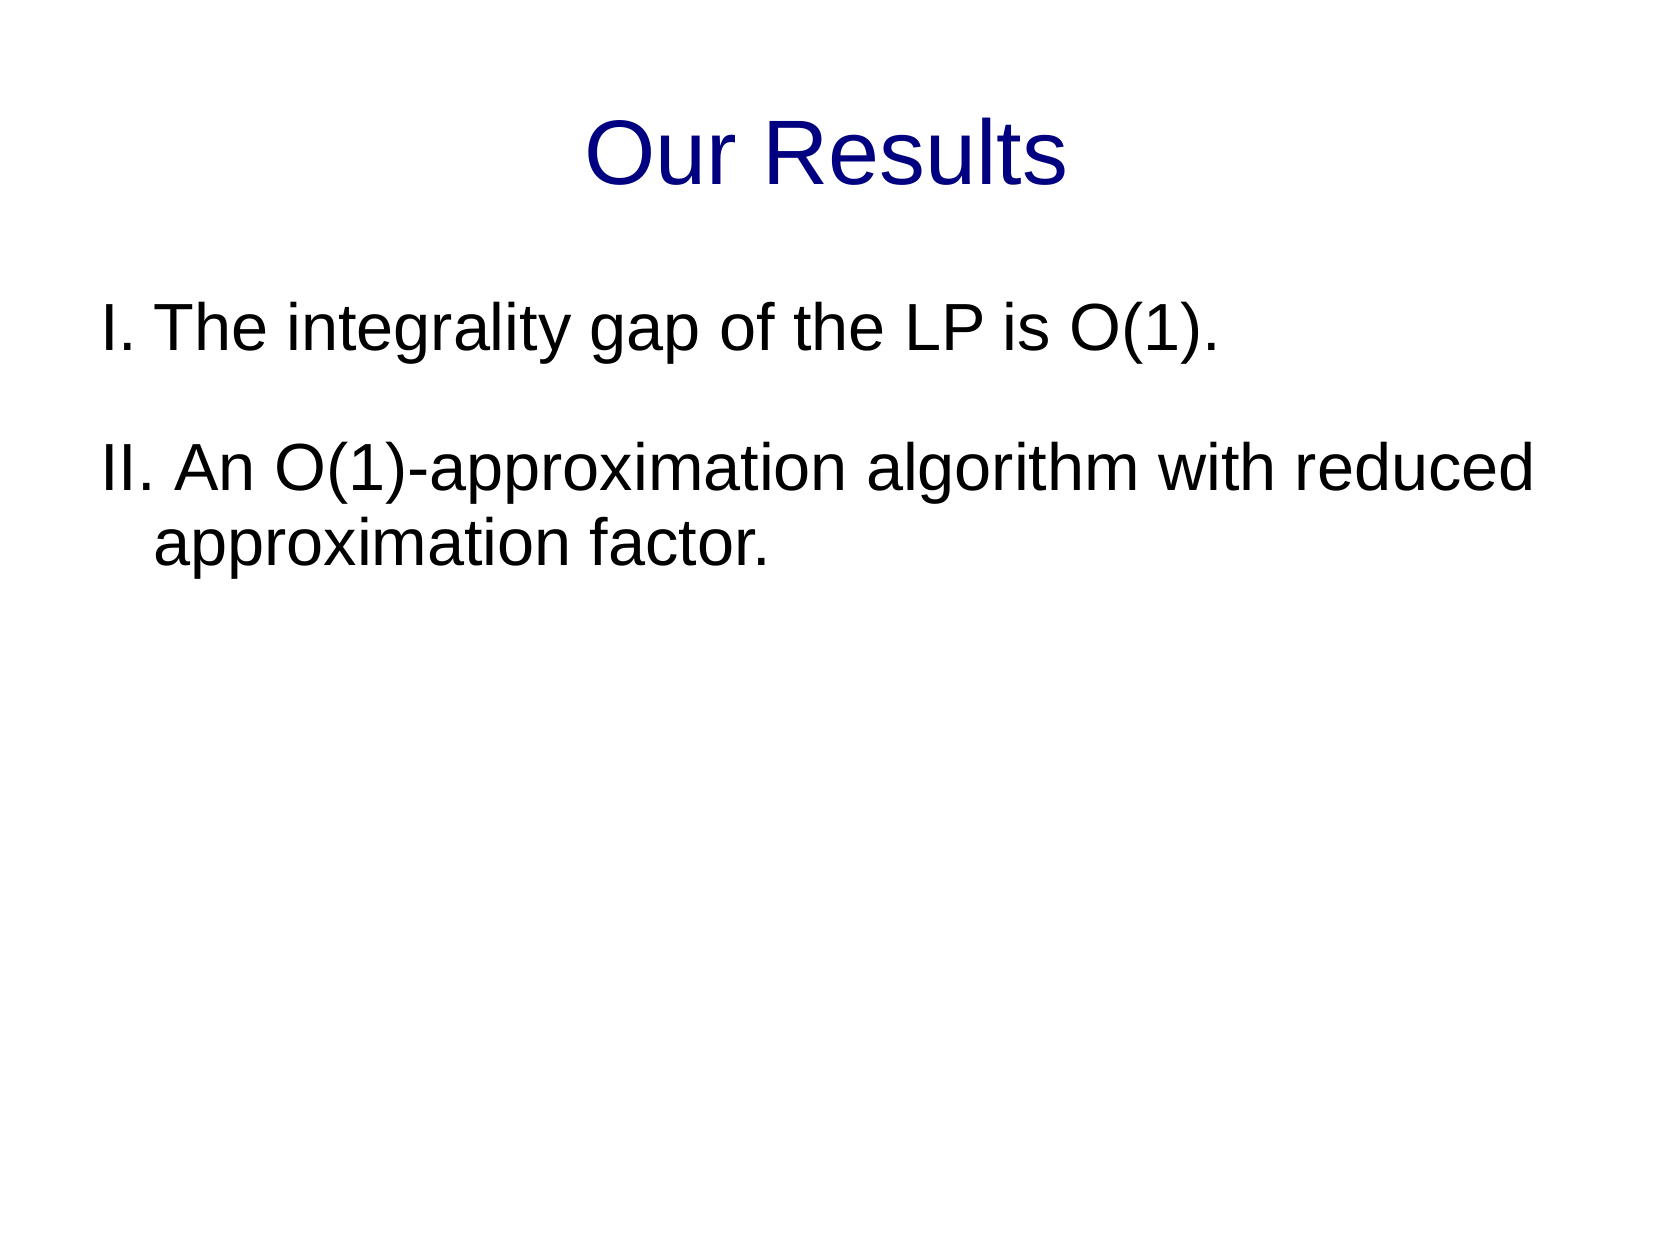

# Our Results
The integrality gap of the LP is O(1).
 An O(1)-approximation algorithm with reduced approximation factor.